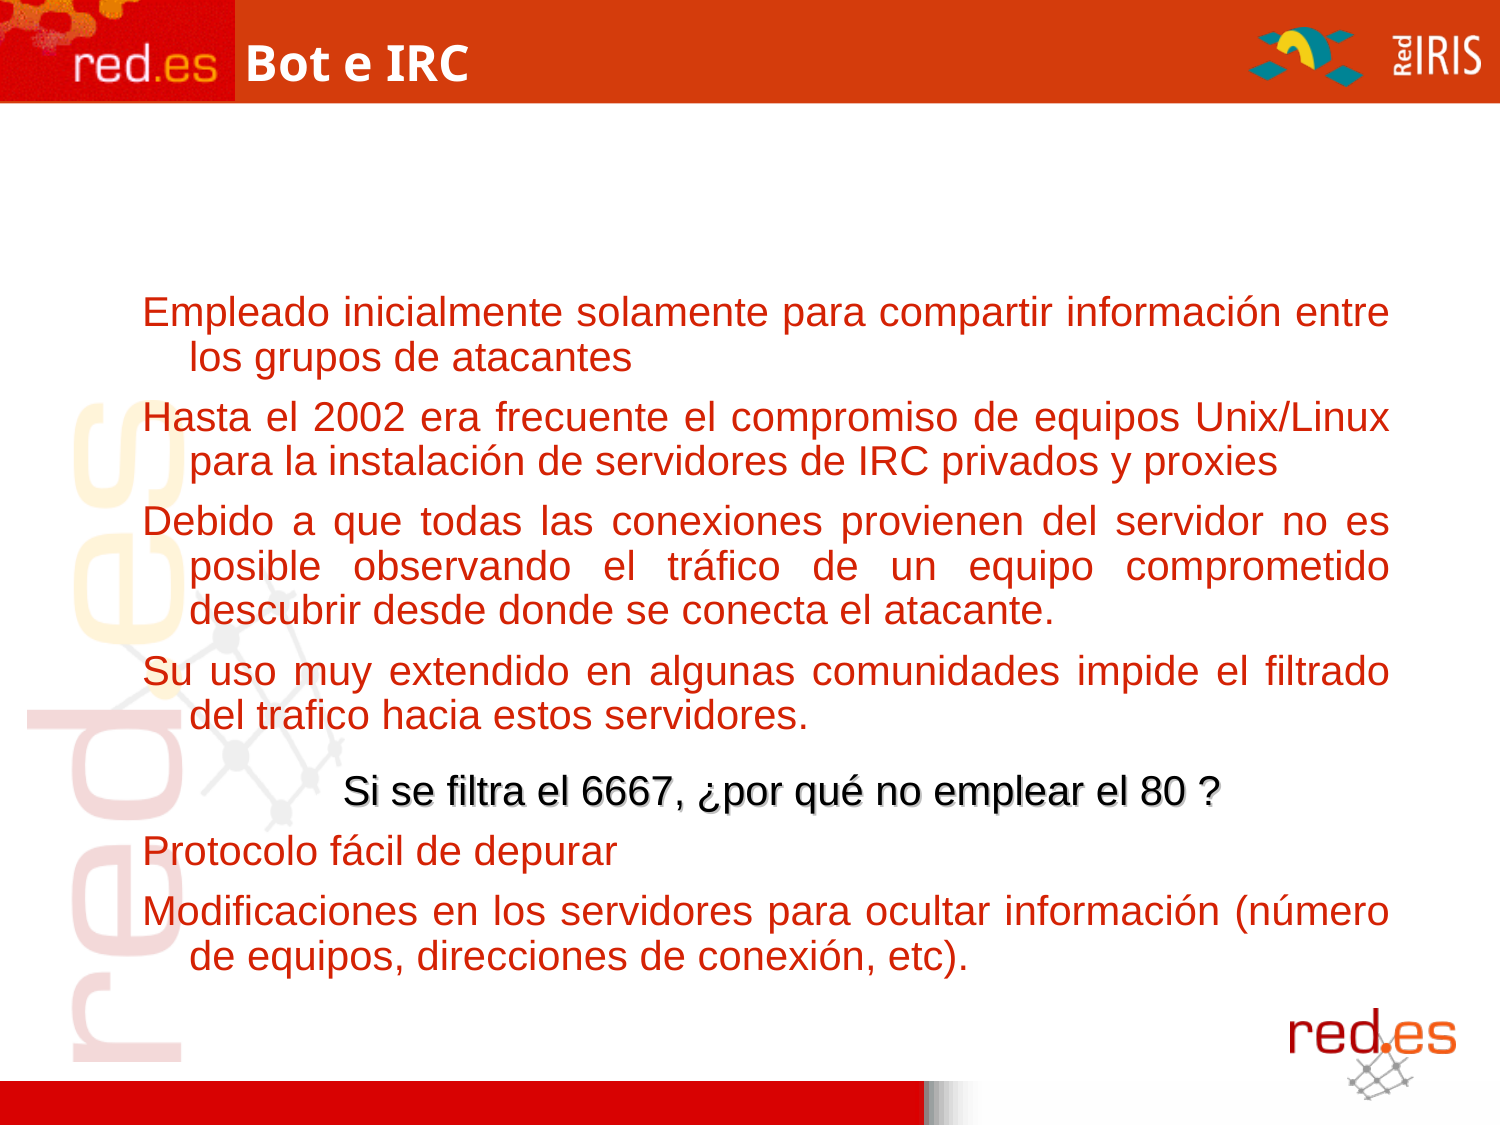

Bot e IRC
# Empleado inicialmente solamente para compartir información entre los grupos de atacantes
Hasta el 2002 era frecuente el compromiso de equipos Unix/Linux para la instalación de servidores de IRC privados y proxies
Debido a que todas las conexiones provienen del servidor no es posible observando el tráfico de un equipo comprometido descubrir desde donde se conecta el atacante.
Su uso muy extendido en algunas comunidades impide el filtrado del trafico hacia estos servidores.
Si se filtra el 6667, ¿por qué no emplear el 80 ?
Protocolo fácil de depurar
Modificaciones en los servidores para ocultar información (número de equipos, direcciones de conexión, etc).